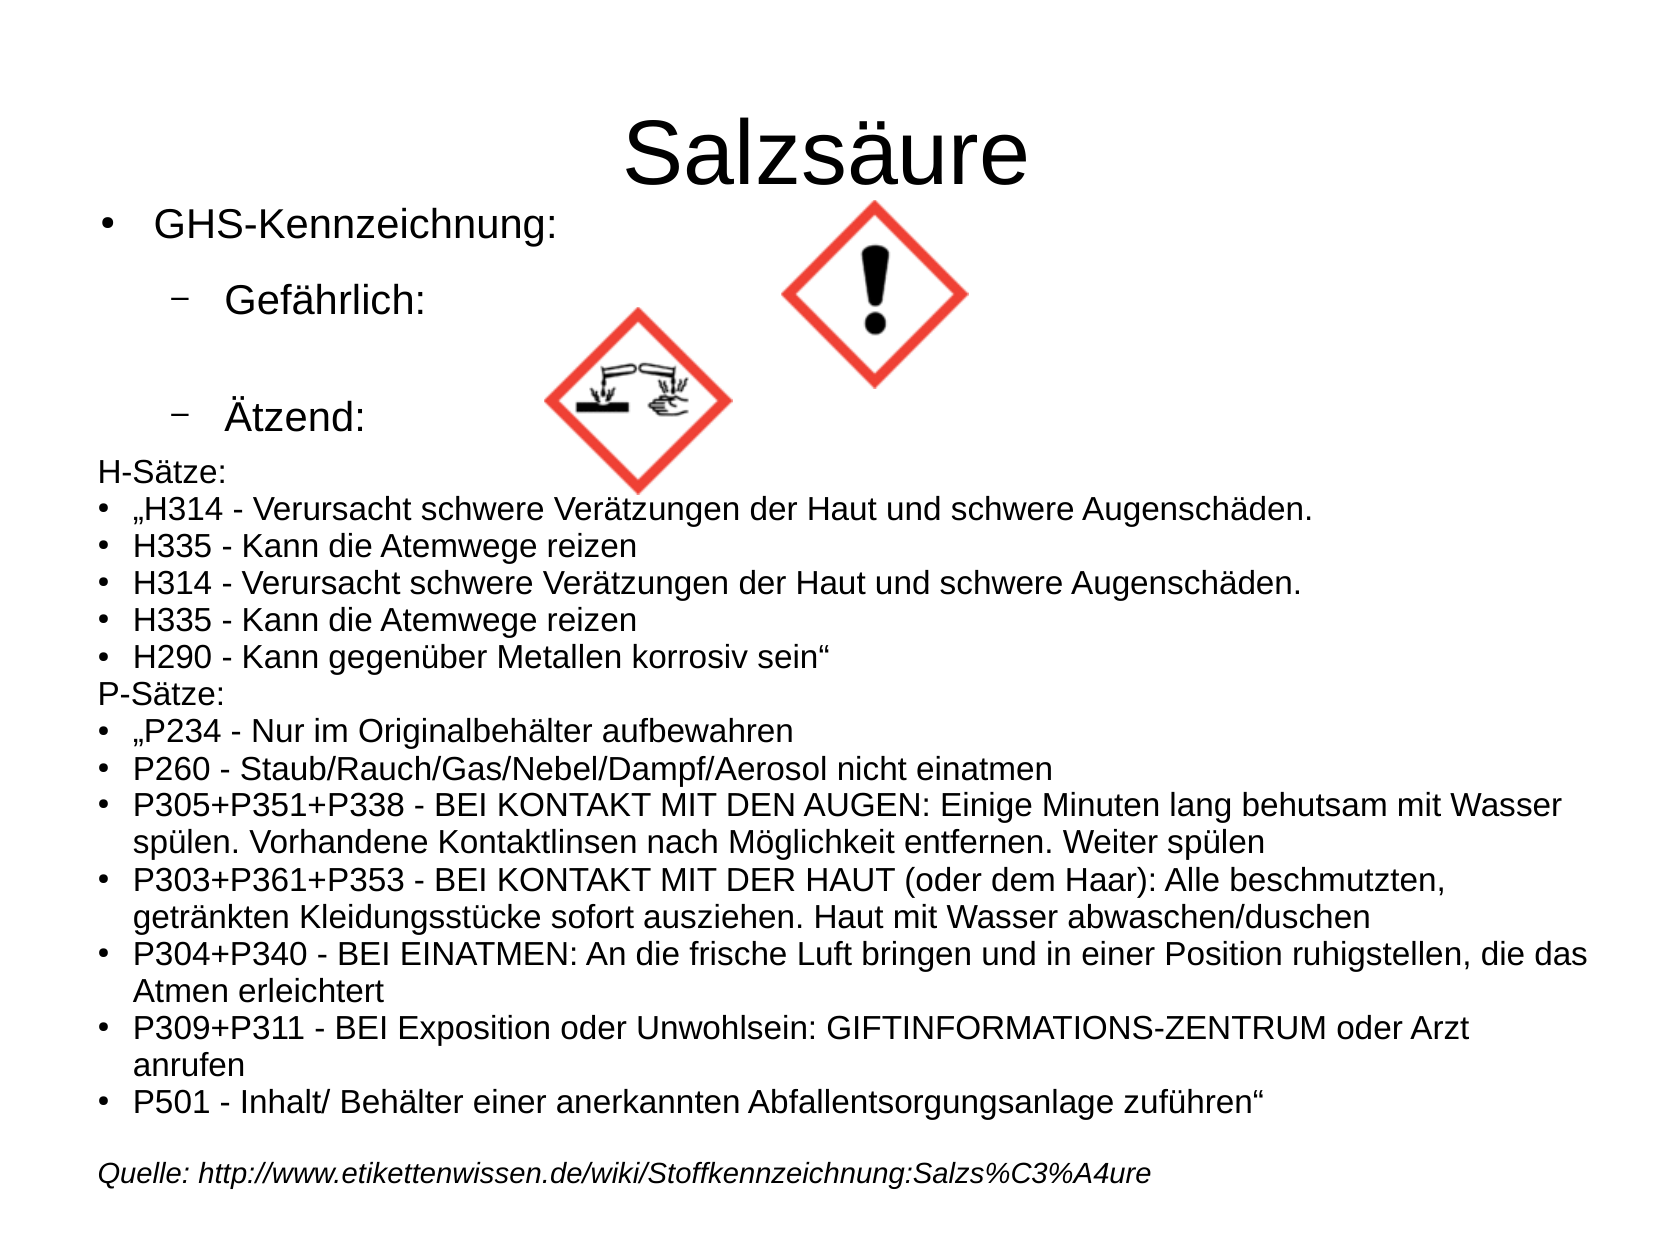

# Salzsäure
GHS-Kennzeichnung:
Gefährlich:
Ätzend:
H-Sätze:
„H314 - Verursacht schwere Verätzungen der Haut und schwere Augenschäden.
H335 - Kann die Atemwege reizen
H314 - Verursacht schwere Verätzungen der Haut und schwere Augenschäden.
H335 - Kann die Atemwege reizen
H290 - Kann gegenüber Metallen korrosiv sein“
P-Sätze:
„P234 - Nur im Originalbehälter aufbewahren
P260 - Staub/Rauch/Gas/Nebel/Dampf/Aerosol nicht einatmen
P305+P351+P338 - BEI KONTAKT MIT DEN AUGEN: Einige Minuten lang behutsam mit Wasser spülen. Vorhandene Kontaktlinsen nach Möglichkeit entfernen. Weiter spülen
P303+P361+P353 - BEI KONTAKT MIT DER HAUT (oder dem Haar): Alle beschmutzten, getränkten Kleidungsstücke sofort ausziehen. Haut mit Wasser abwaschen/duschen
P304+P340 - BEI EINATMEN: An die frische Luft bringen und in einer Position ruhigstellen, die das Atmen erleichtert
P309+P311 - BEI Exposition oder Unwohlsein: GIFTINFORMATIONS-ZENTRUM oder Arzt anrufen
P501 - Inhalt/ Behälter einer anerkannten Abfallentsorgungsanlage zuführen“
Quelle: http://www.etikettenwissen.de/wiki/Stoffkennzeichnung:Salzs%C3%A4ure